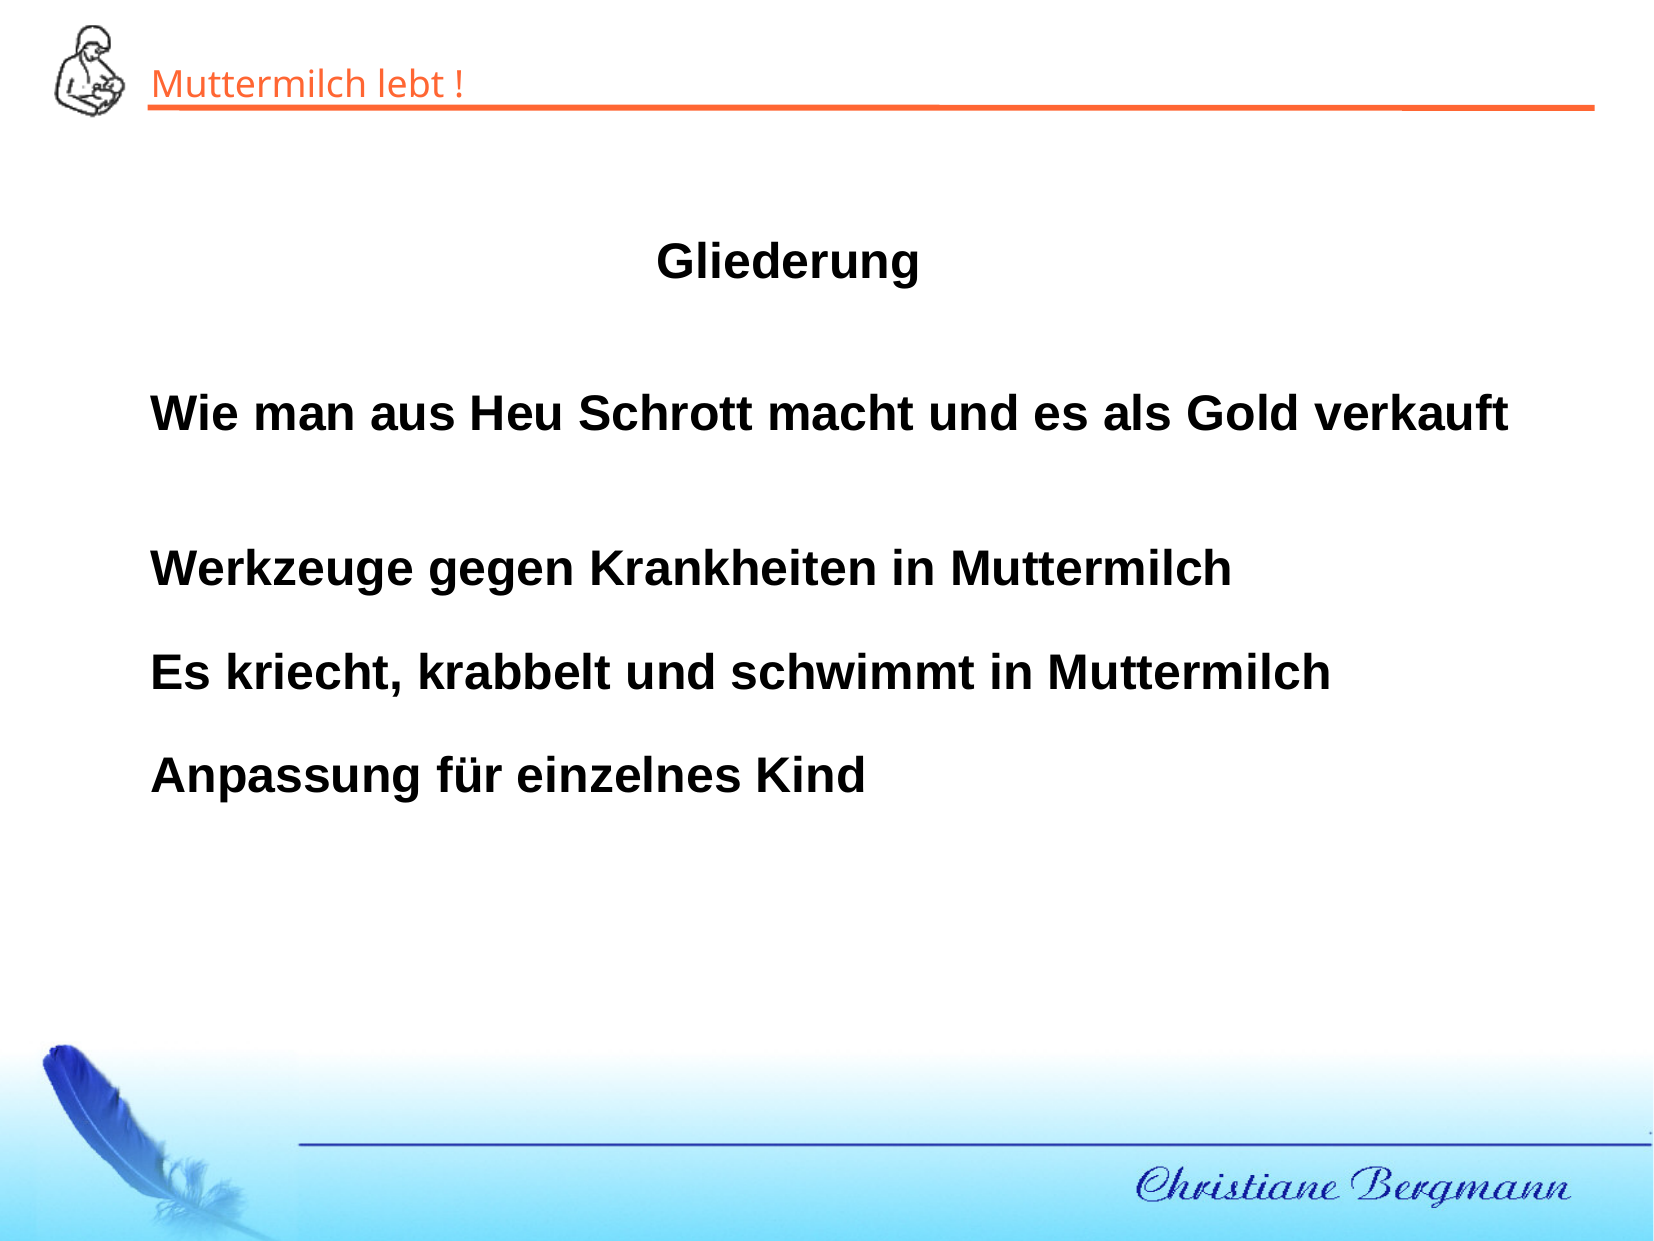

Muttermilch lebt !
 Gliederung
Wie man aus Heu Schrott macht und es als Gold verkauft
Werkzeuge gegen Krankheiten in Muttermilch
Es kriecht, krabbelt und schwimmt in Muttermilch
Anpassung für einzelnes Kind